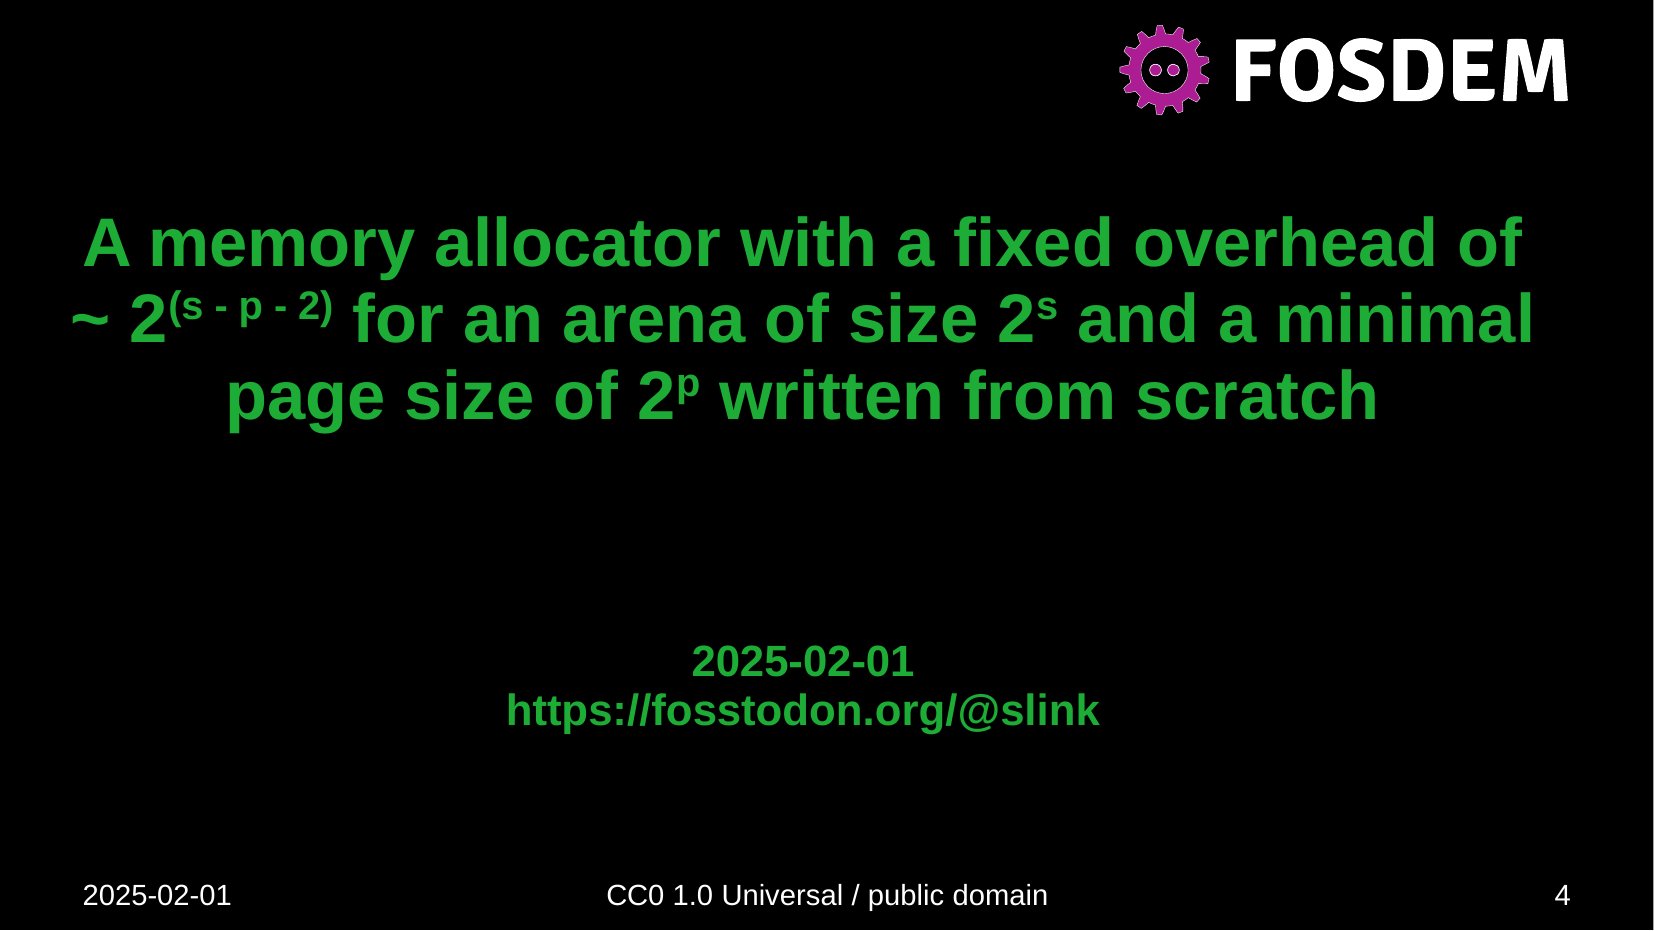

# A memory allocator with a fixed overhead of ~ 2(s - p - 2) for an arena of size 2s and a minimal page size of 2p written from scratch 2025-02-01 https://fosstodon.org/@slink
2025-02-01
CC0 1.0 Universal / public domain
4